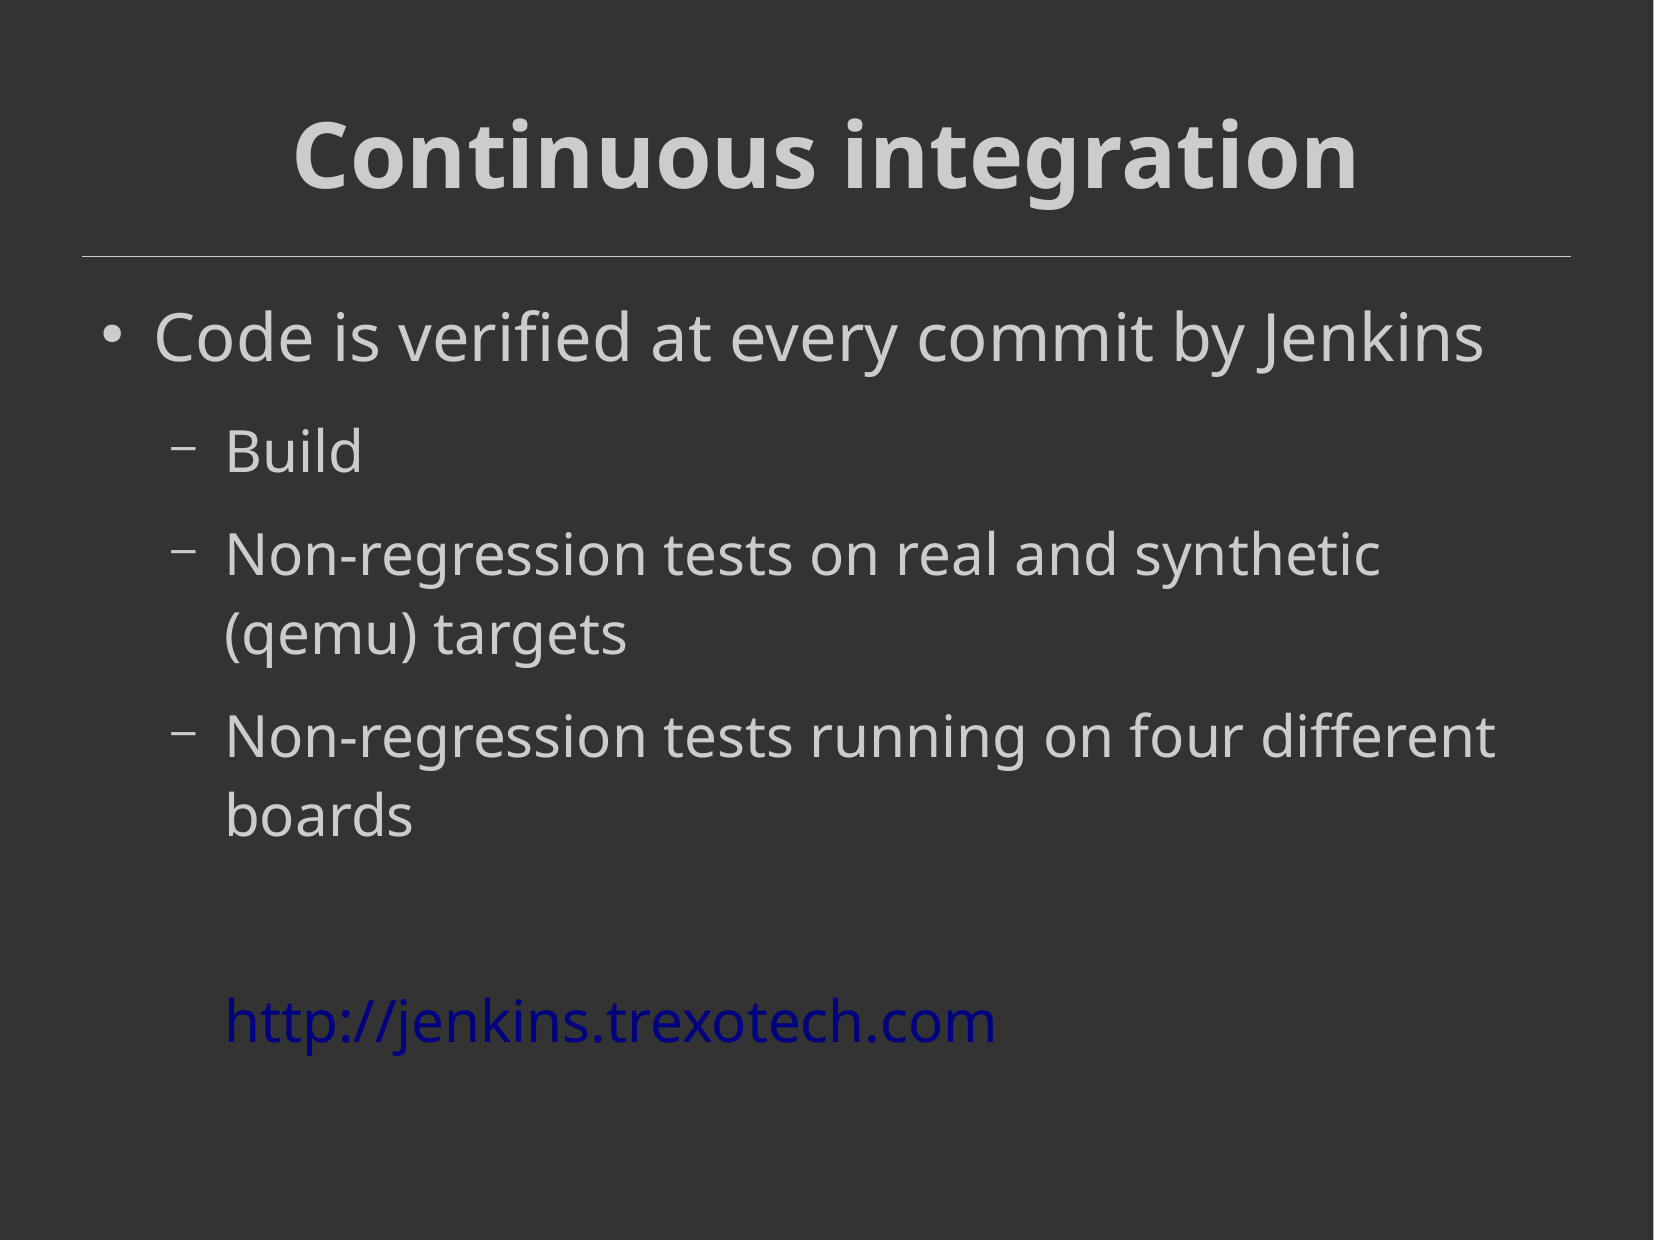

# Continuous integration
Code is verified at every commit by Jenkins
Build
Non-regression tests on real and synthetic (qemu) targets
Non-regression tests running on four different boards
http://jenkins.trexotech.com